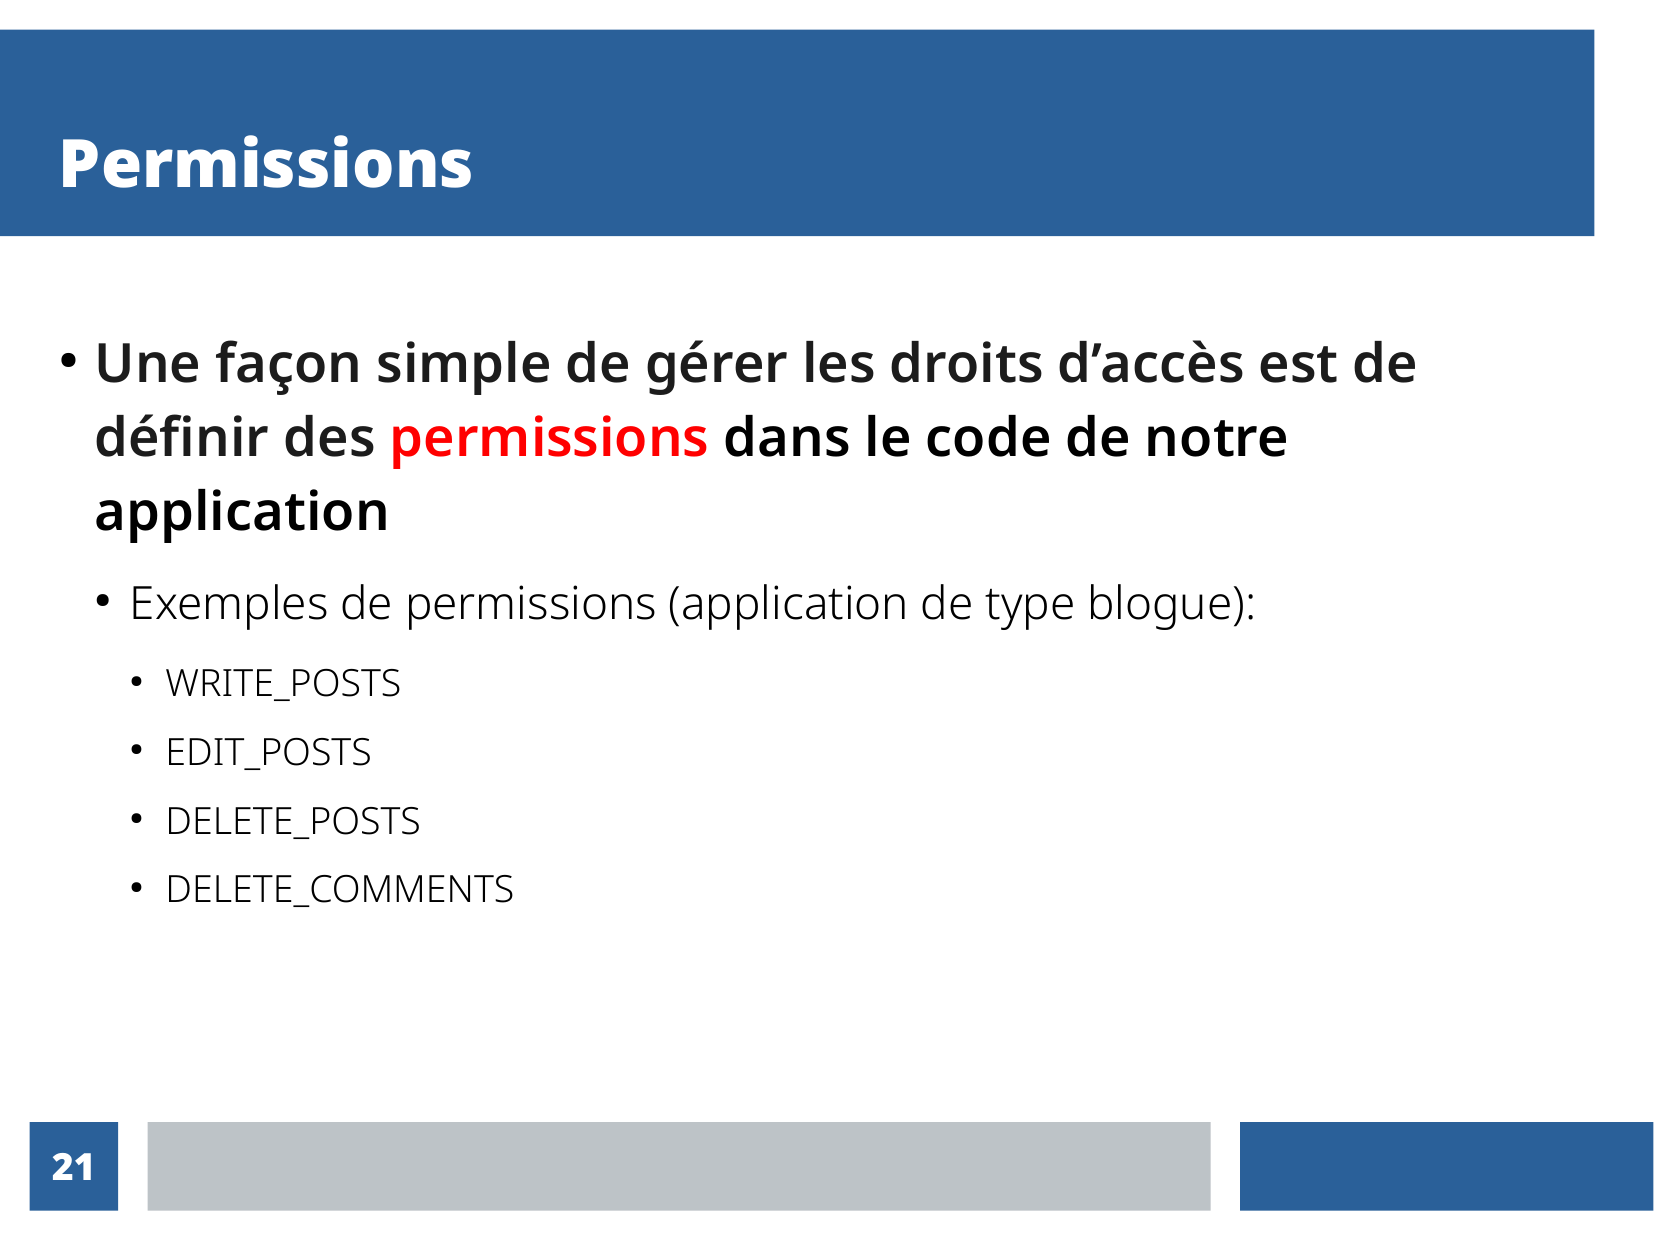

# Permissions
Une façon simple de gérer les droits d’accès est de définir des permissions dans le code de notre application
Exemples de permissions (application de type blogue):
WRITE_POSTS
EDIT_POSTS
DELETE_POSTS
DELETE_COMMENTS
21